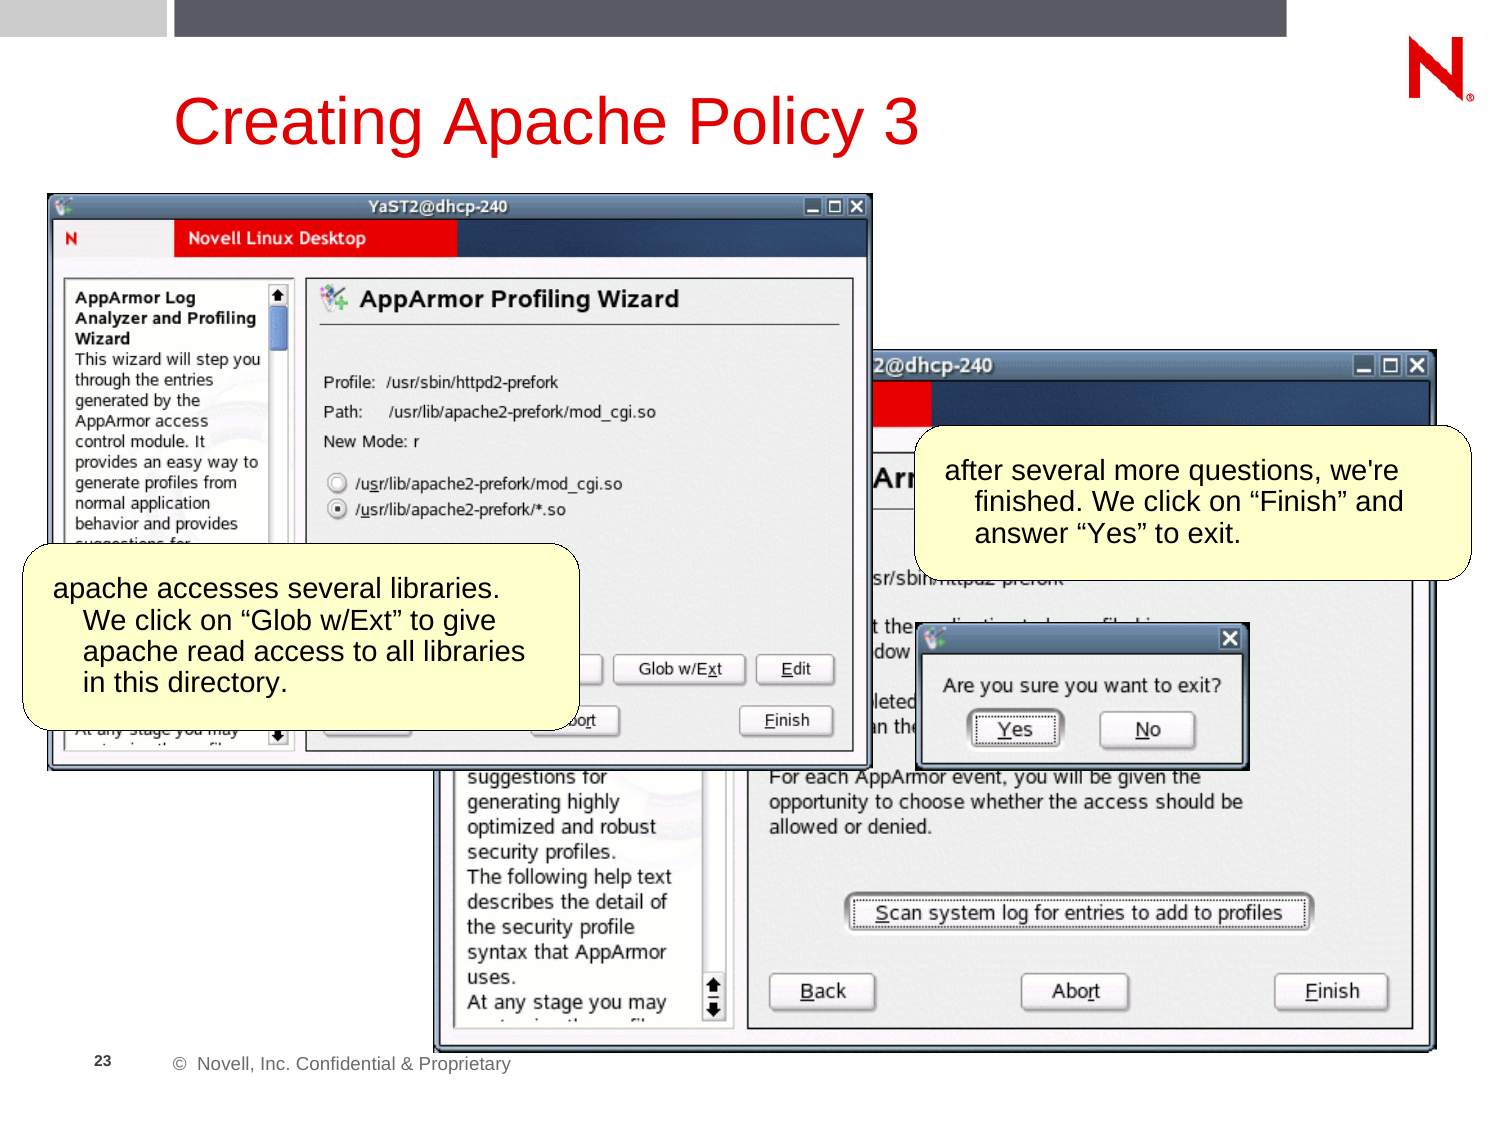

# Creating Apache Policy 3
after several more questions, we're finished. We click on “Finish” and answer “Yes” to exit.
apache accesses several libraries. We click on “Glob w/Ext” to give apache read access to all libraries in this directory.